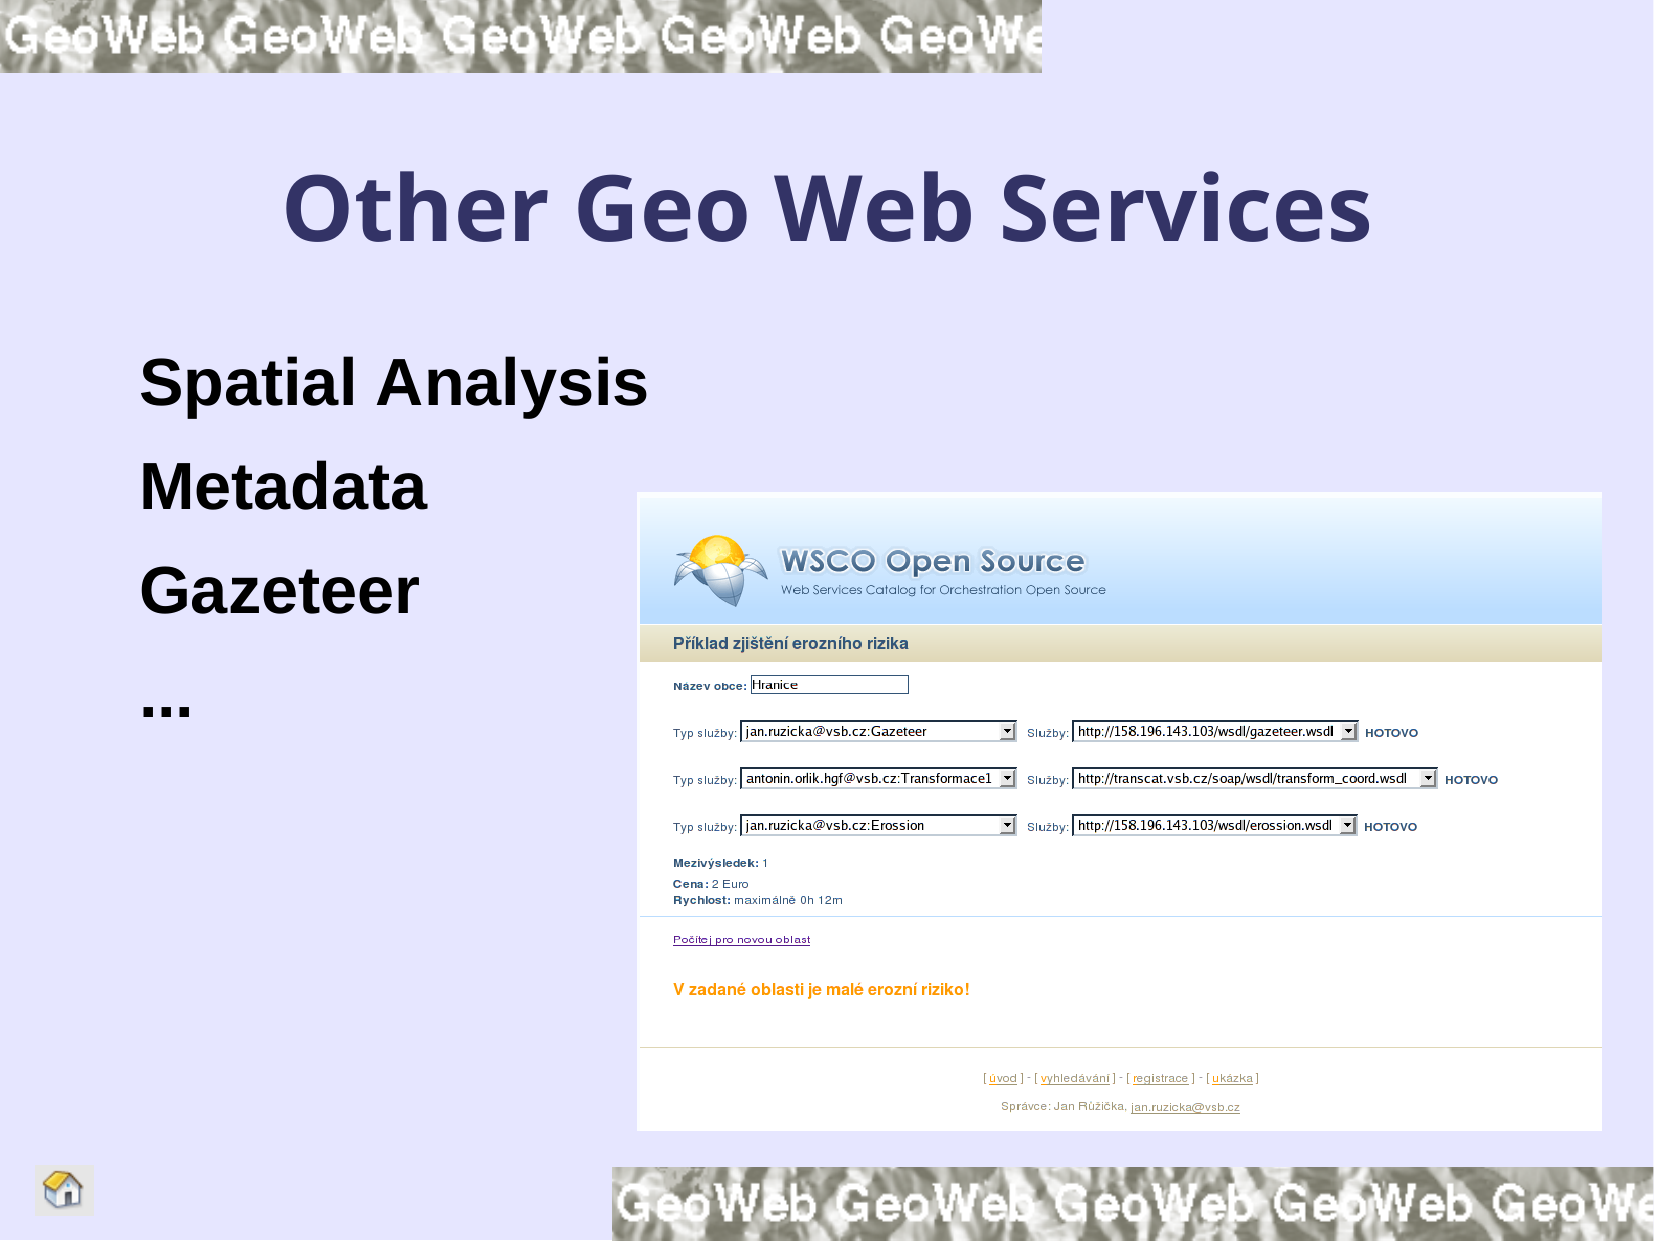

# Other Geo Web Services
Spatial Analysis
Metadata
Gazeteer
...